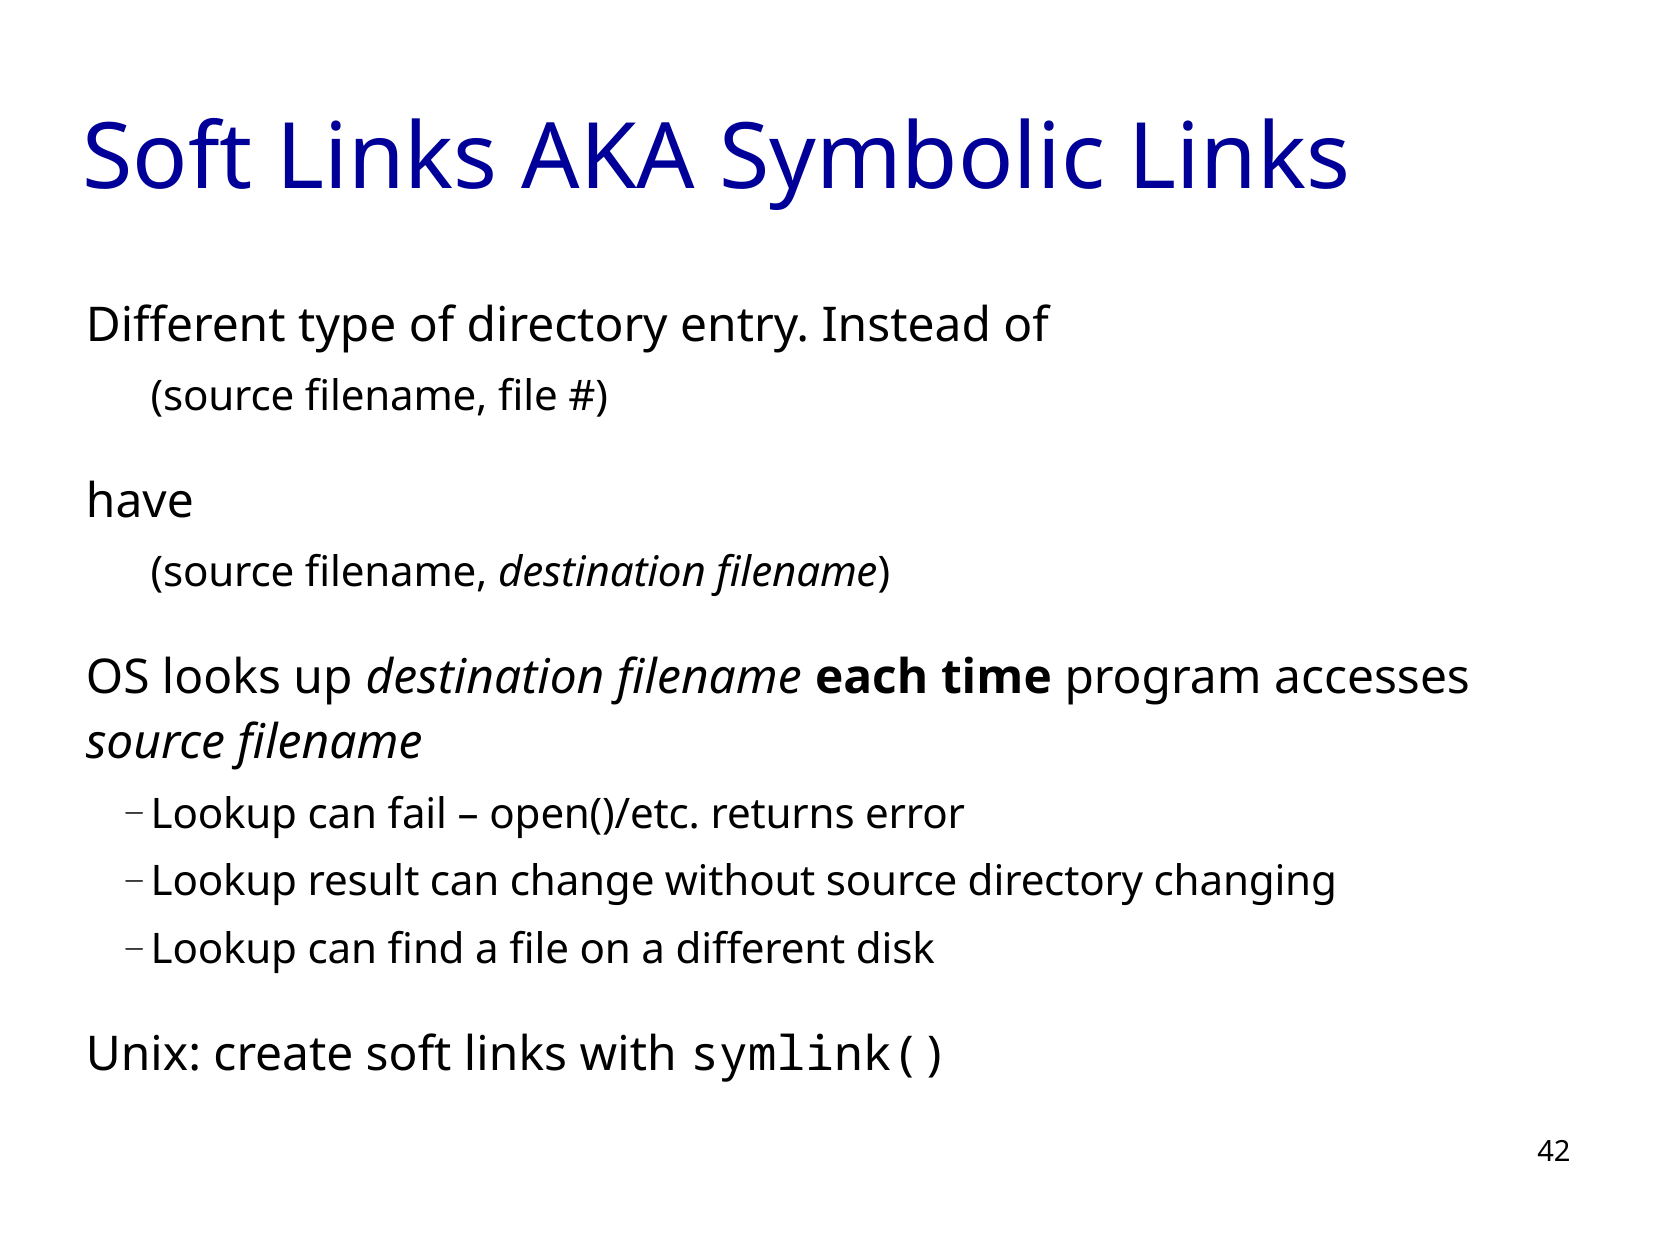

# Soft Links AKA Symbolic Links
Different type of directory entry. Instead of
(source filename, file #)
have
(source filename, destination filename)
OS looks up destination filename each time program accesses source filename
Lookup can fail – open()/etc. returns error
Lookup result can change without source directory changing
Lookup can find a file on a different disk
Unix: create soft links with symlink()
42